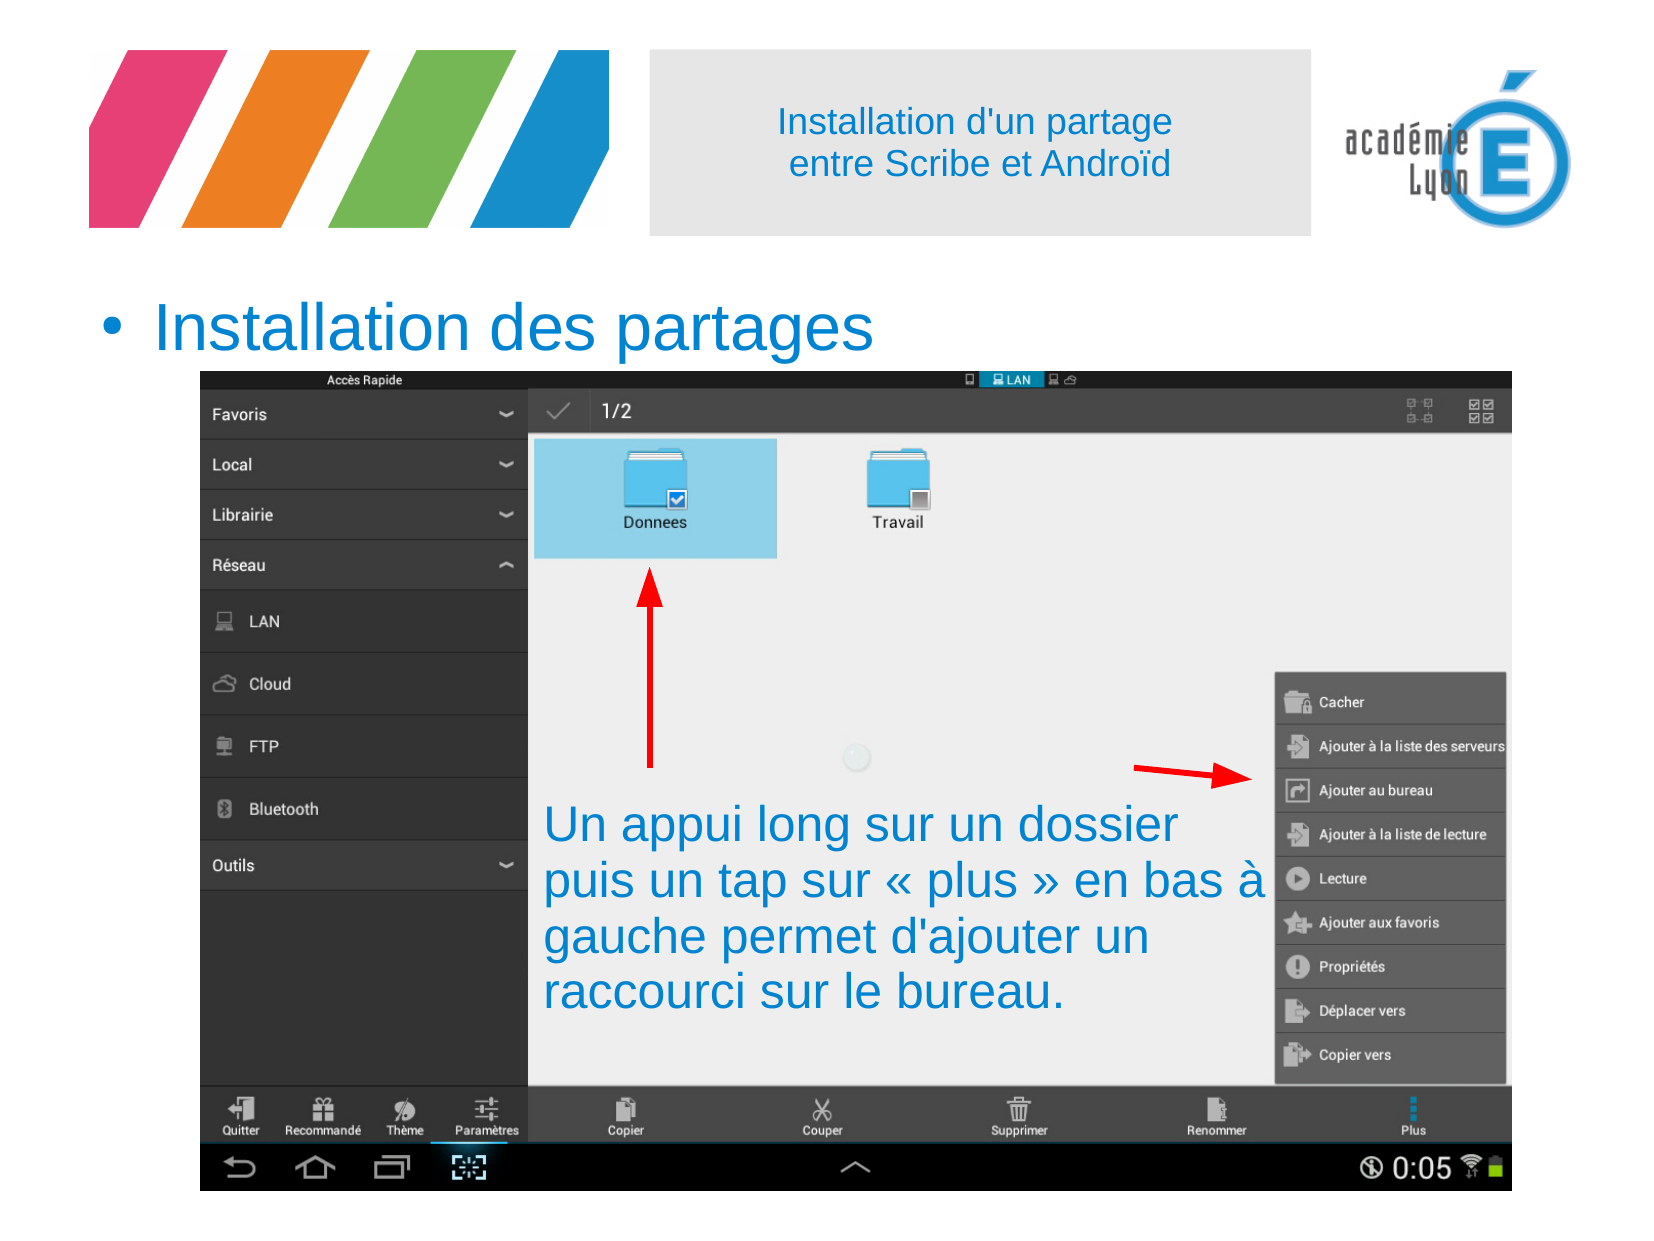

# Installation d'un partage entre Scribe et Androïd
Installation des partages
Un appui long sur un dossier puis un tap sur « plus » en bas à gauche permet d'ajouter un raccourci sur le bureau.